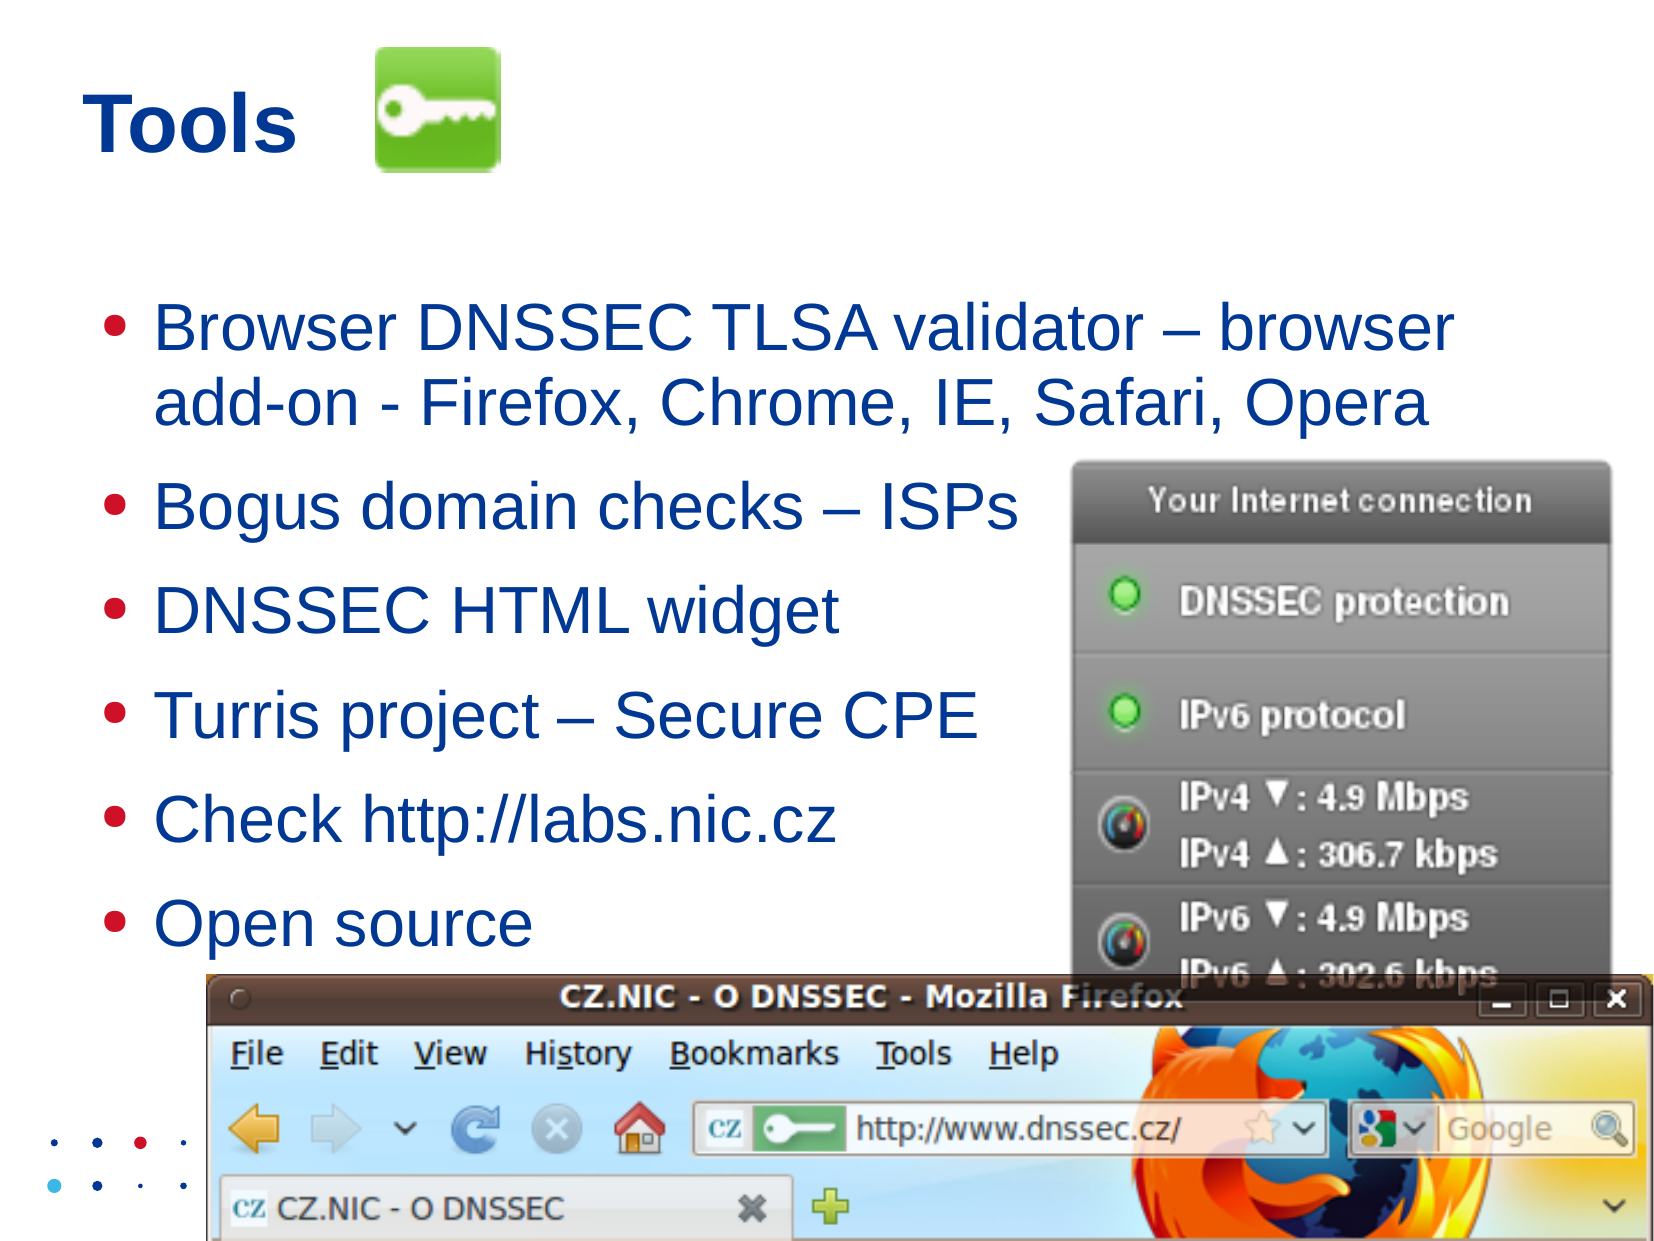

# Tools
Browser DNSSEC TLSA validator – browser add-on - Firefox, Chrome, IE, Safari, Opera
Bogus domain checks – ISPs
DNSSEC HTML widget
Turris project – Secure CPE
Check http://labs.nic.cz
Open source